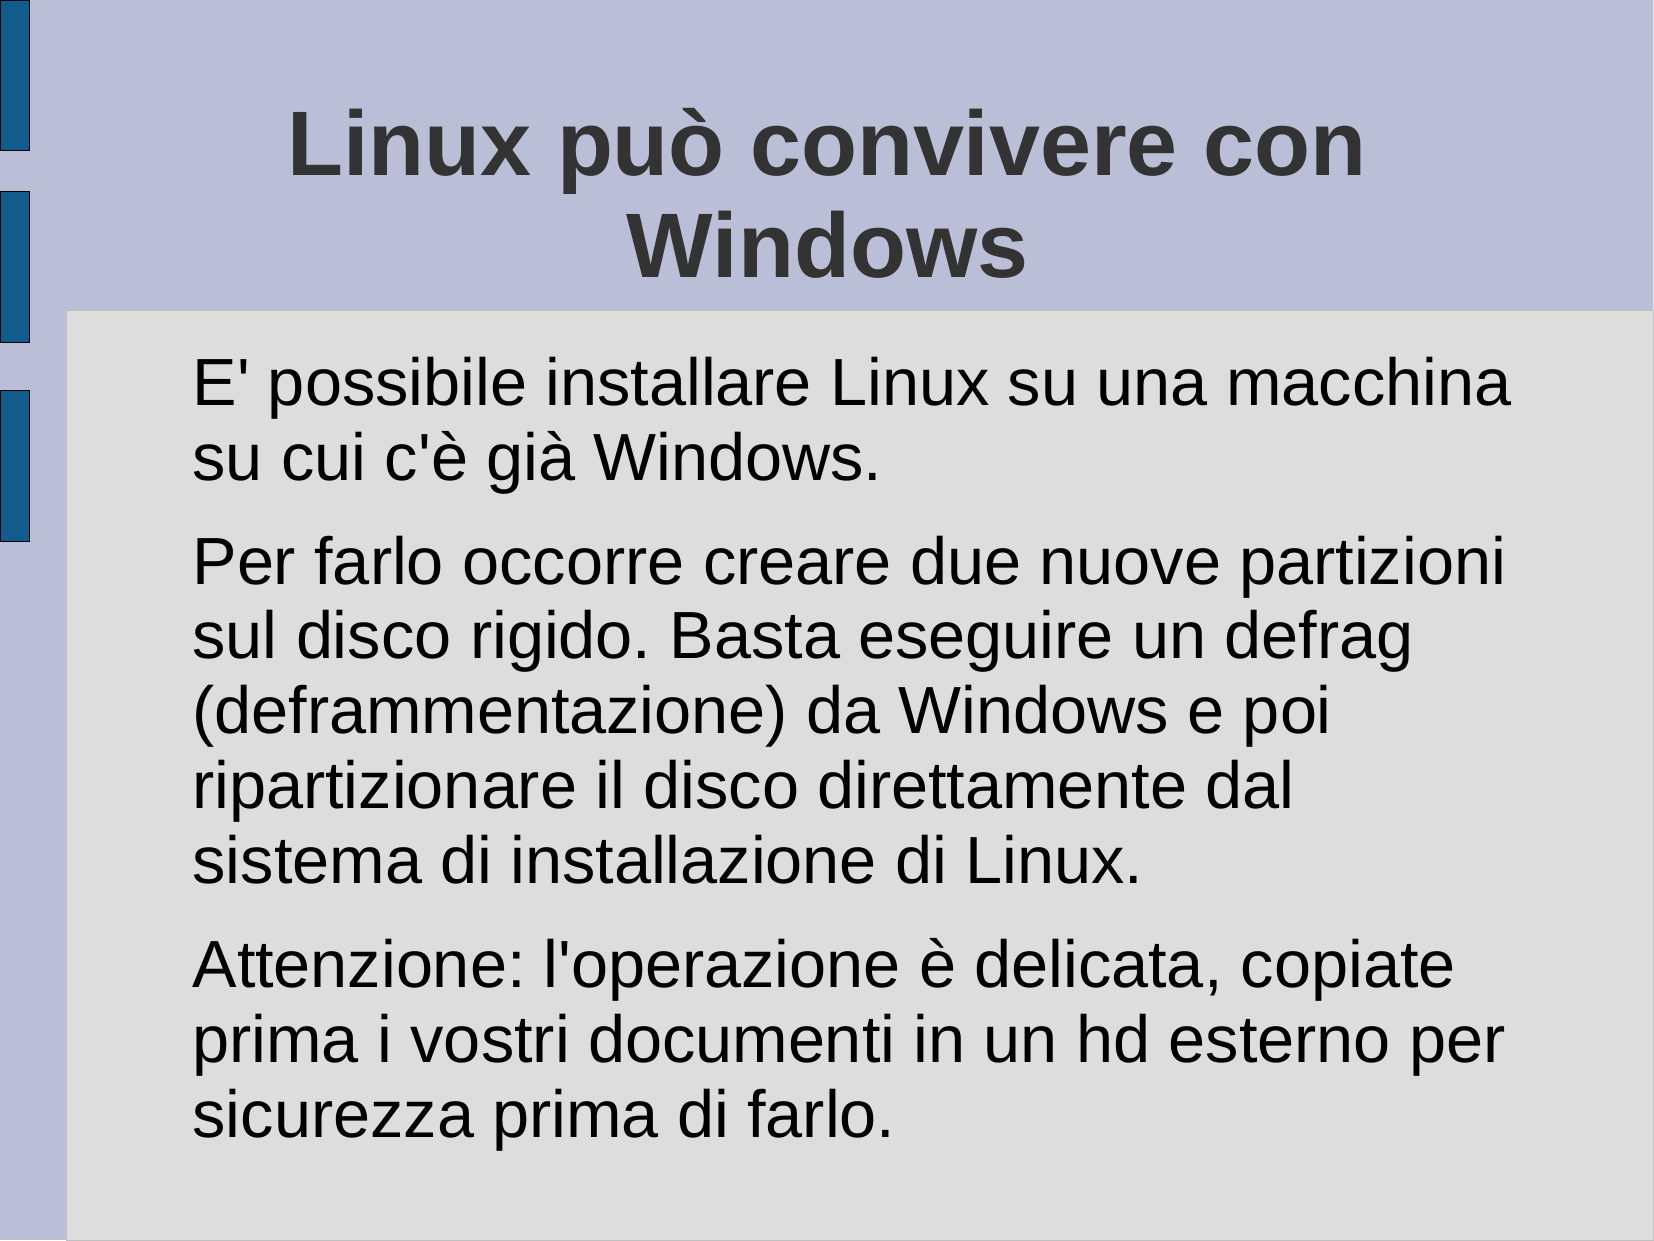

# Linux può convivere con Windows
E' possibile installare Linux su una macchina su cui c'è già Windows.
Per farlo occorre creare due nuove partizioni sul disco rigido. Basta eseguire un defrag (deframmentazione) da Windows e poi ripartizionare il disco direttamente dal sistema di installazione di Linux.
Attenzione: l'operazione è delicata, copiate prima i vostri documenti in un hd esterno per sicurezza prima di farlo.